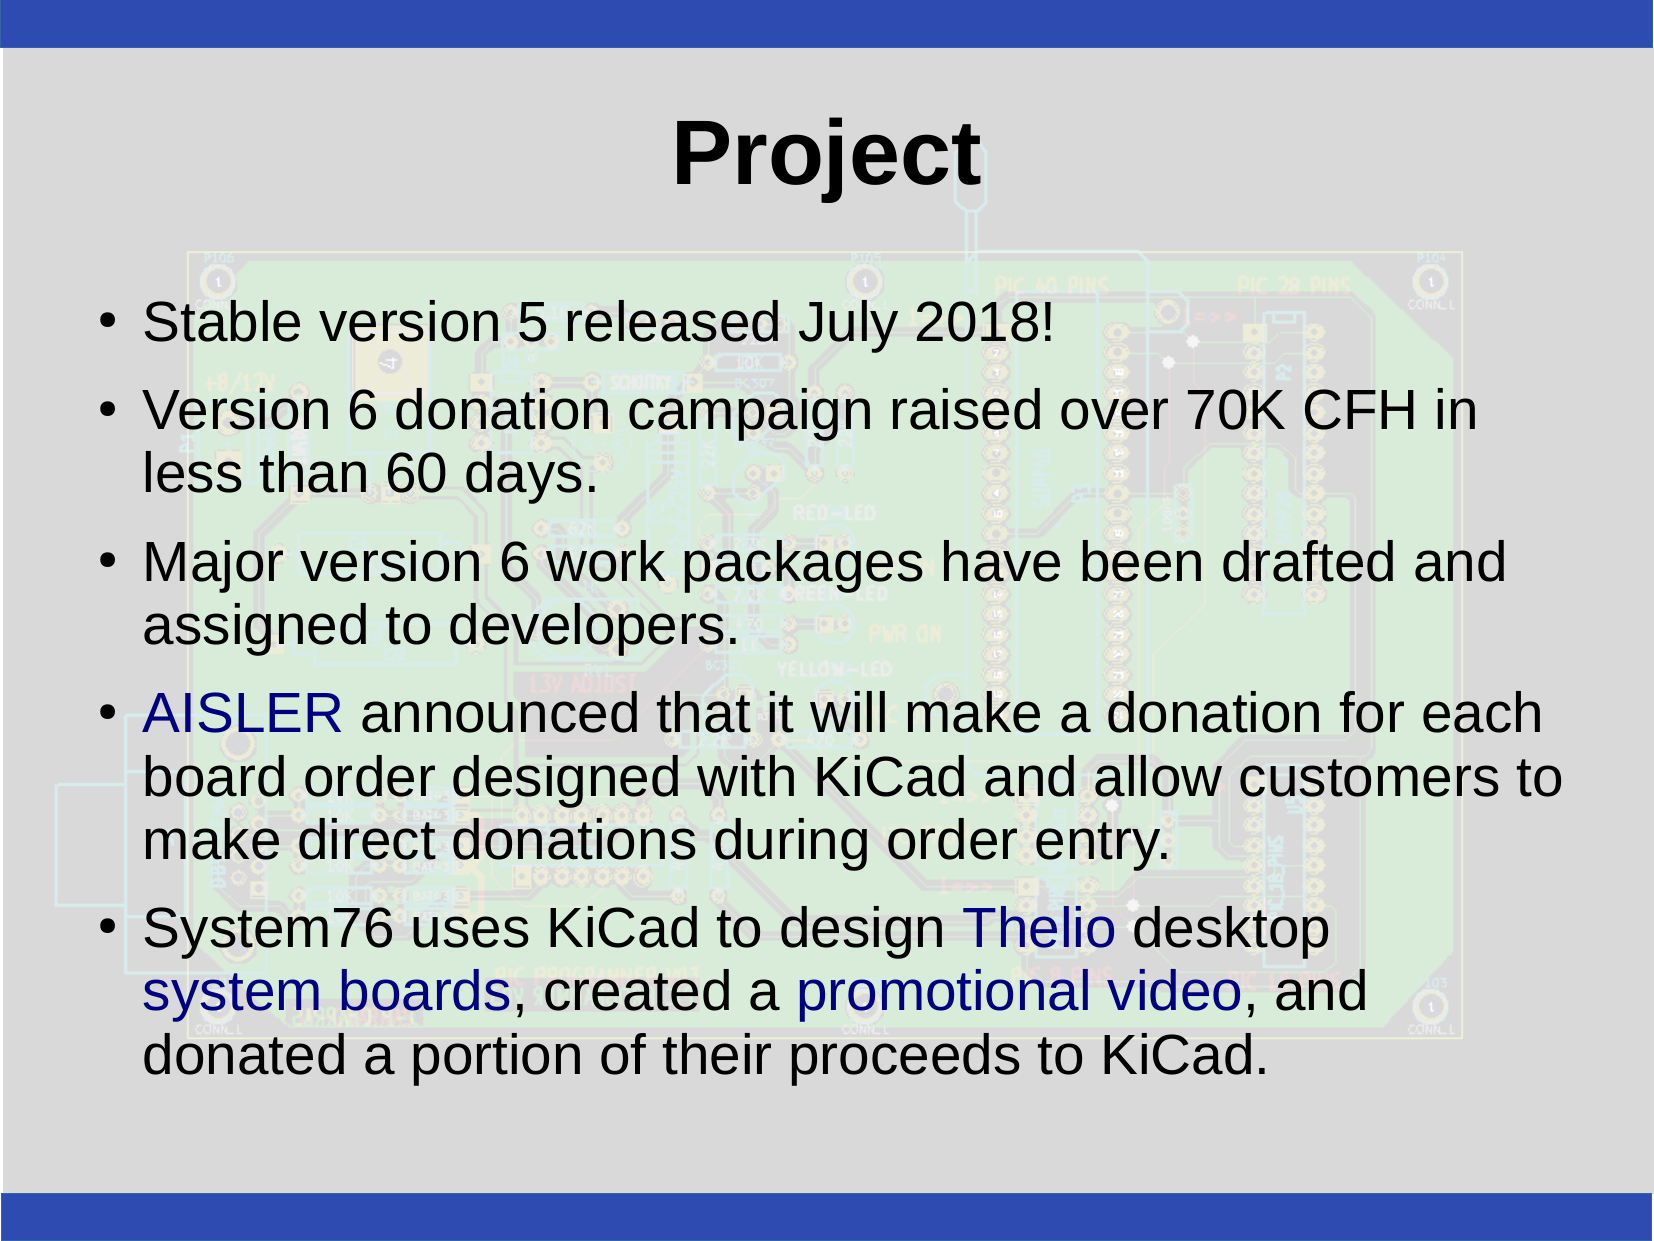

# Project
Stable version 5 released July 2018!
Version 6 donation campaign raised over 70K CFH in less than 60 days.
Major version 6 work packages have been drafted and assigned to developers.
AISLER announced that it will make a donation for each board order designed with KiCad and allow customers to make direct donations during order entry.
System76 uses KiCad to design Thelio desktop system boards, created a promotional video, and donated a portion of their proceeds to KiCad.